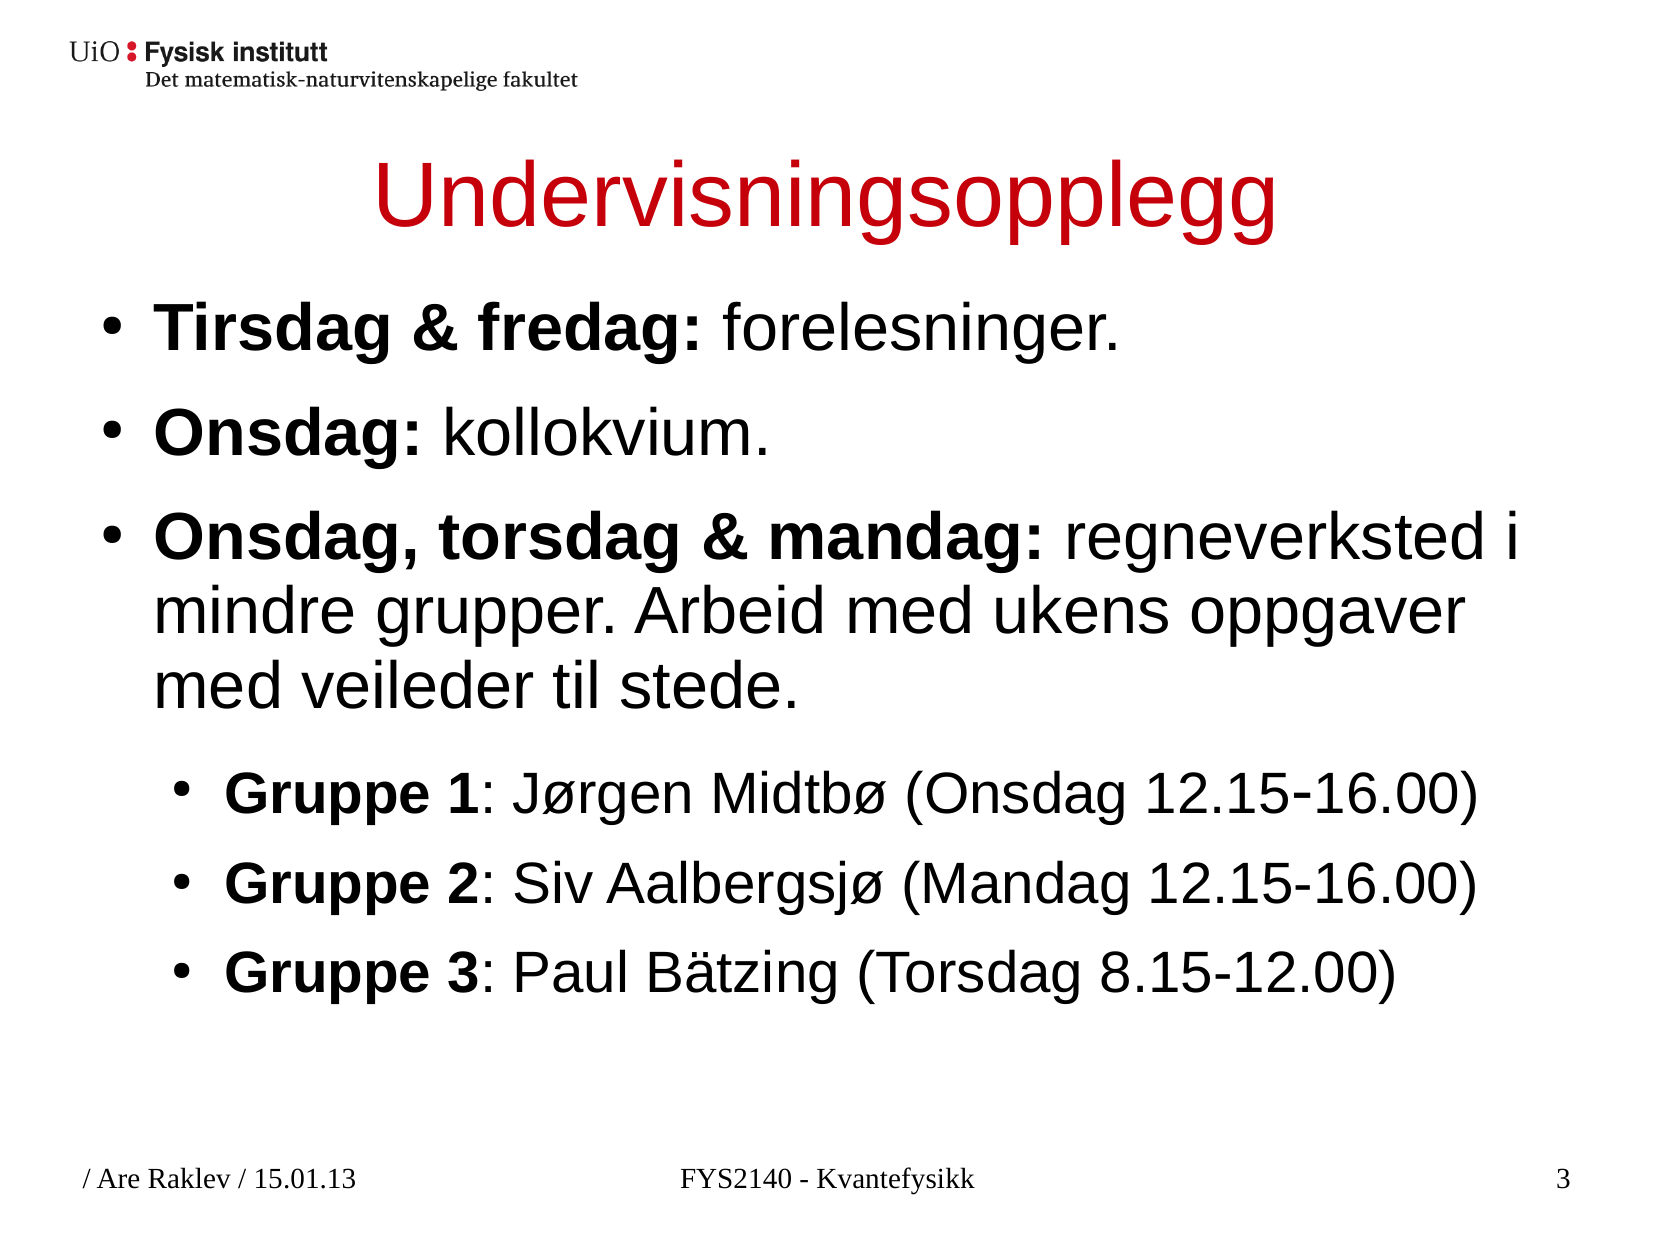

# Undervisningsopplegg
Tirsdag & fredag: forelesninger.
Onsdag: kollokvium.
Onsdag, torsdag & mandag: regneverksted i mindre grupper. Arbeid med ukens oppgaver med veileder til stede.
Gruppe 1: Jørgen Midtbø (Onsdag 12.15-16.00)
Gruppe 2: Siv Aalbergsjø (Mandag 12.15-16.00)
Gruppe 3: Paul Bätzing (Torsdag 8.15-12.00)
/ Are Raklev / 15.01.13
FYS2140 - Kvantefysikk
3